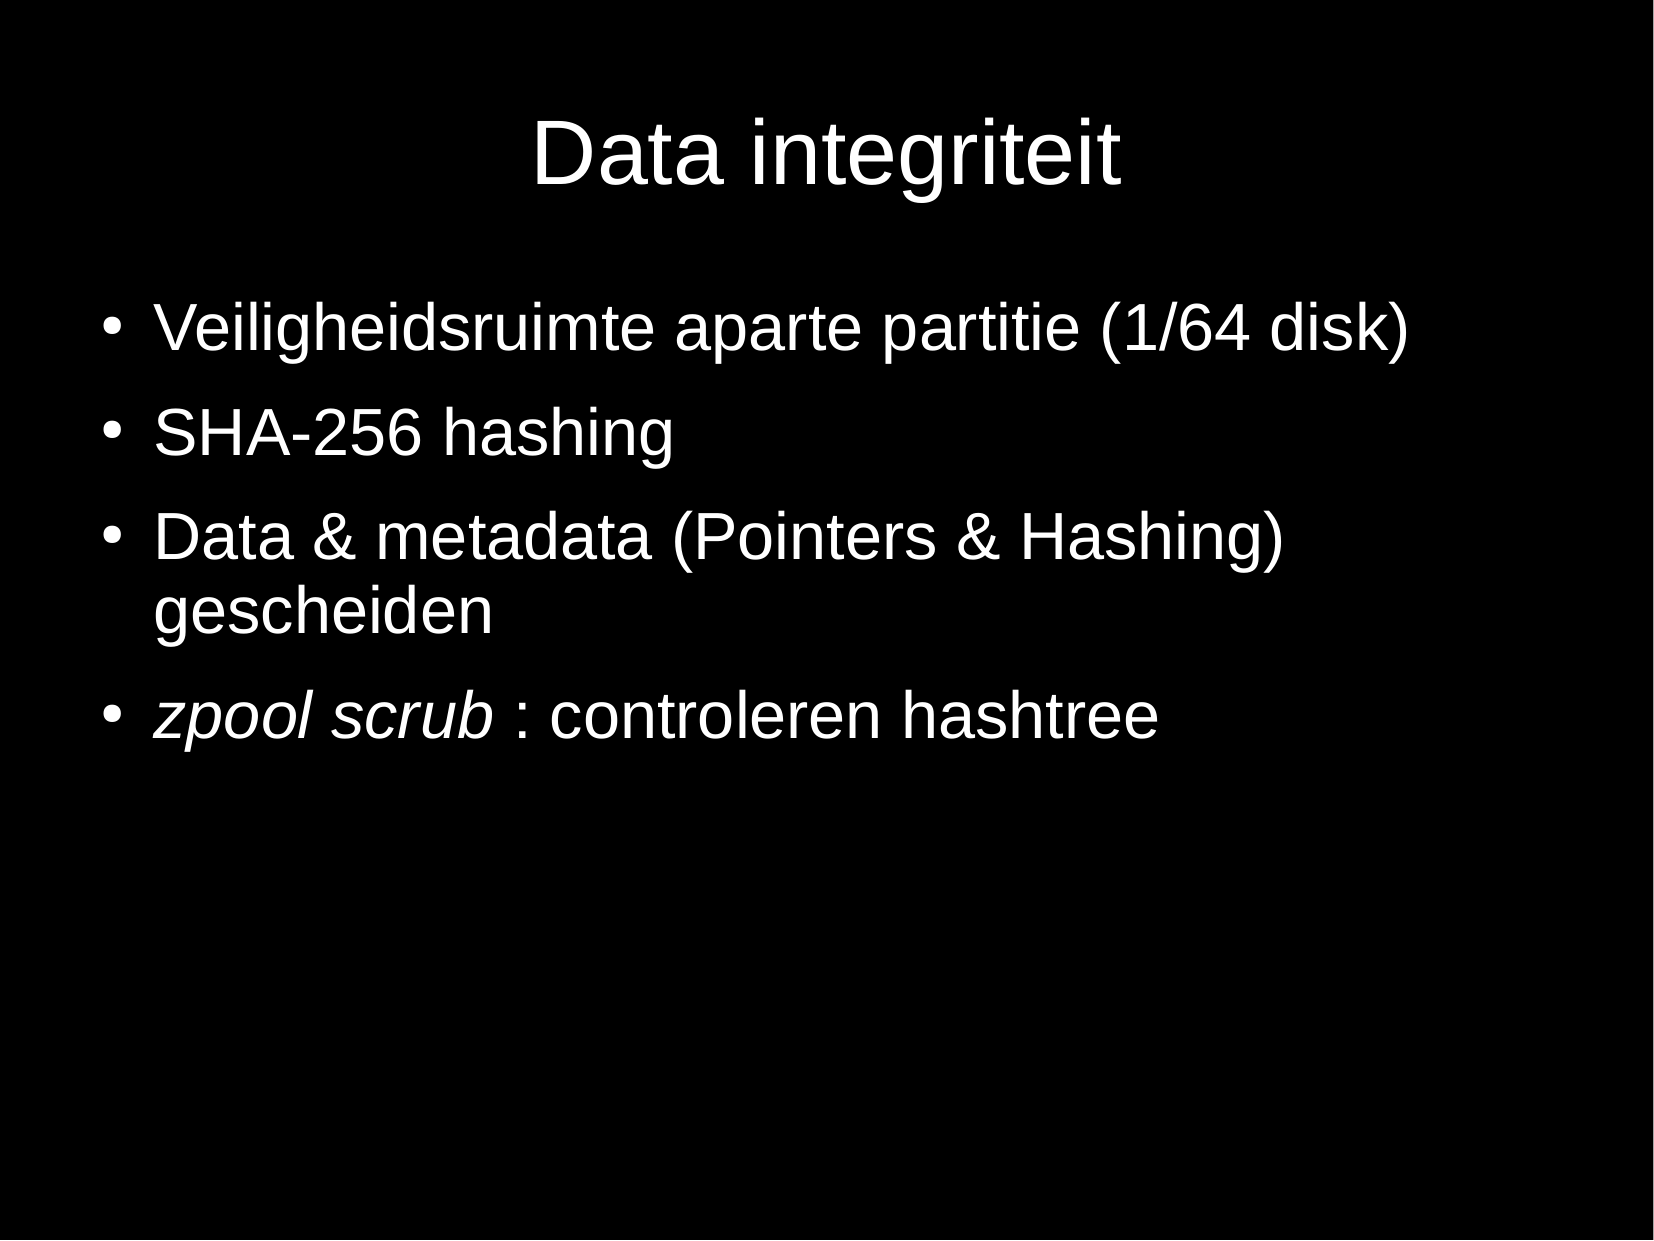

# Data integriteit
Veiligheidsruimte aparte partitie (1/64 disk)
SHA-256 hashing
Data & metadata (Pointers & Hashing) gescheiden
zpool scrub : controleren hashtree